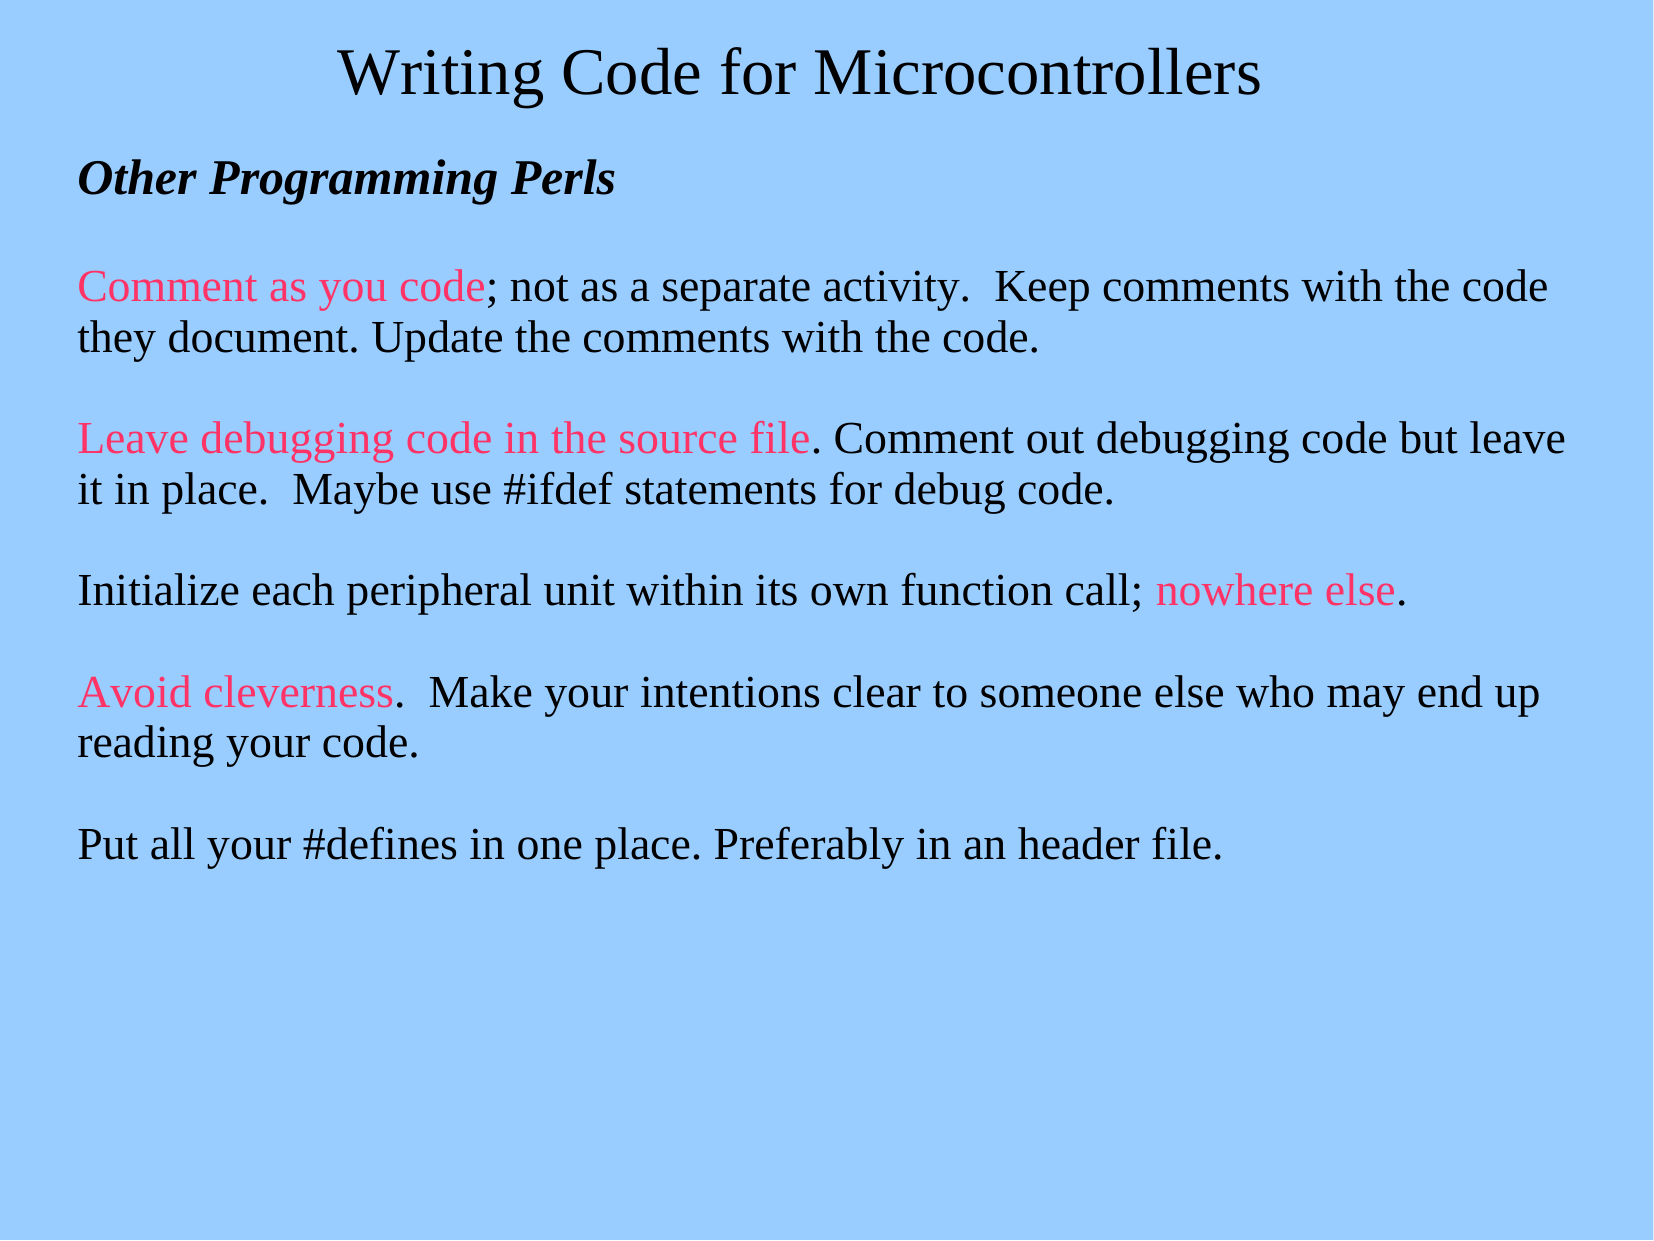

Writing Code for Microcontrollers
Other Programming Perls
Comment as you code; not as a separate activity. Keep comments with the code
they document. Update the comments with the code.
Leave debugging code in the source file. Comment out debugging code but leave
it in place. Maybe use #ifdef statements for debug code.
Initialize each peripheral unit within its own function call; nowhere else.
Avoid cleverness. Make your intentions clear to someone else who may end up
reading your code.
Put all your #defines in one place. Preferably in an header file.